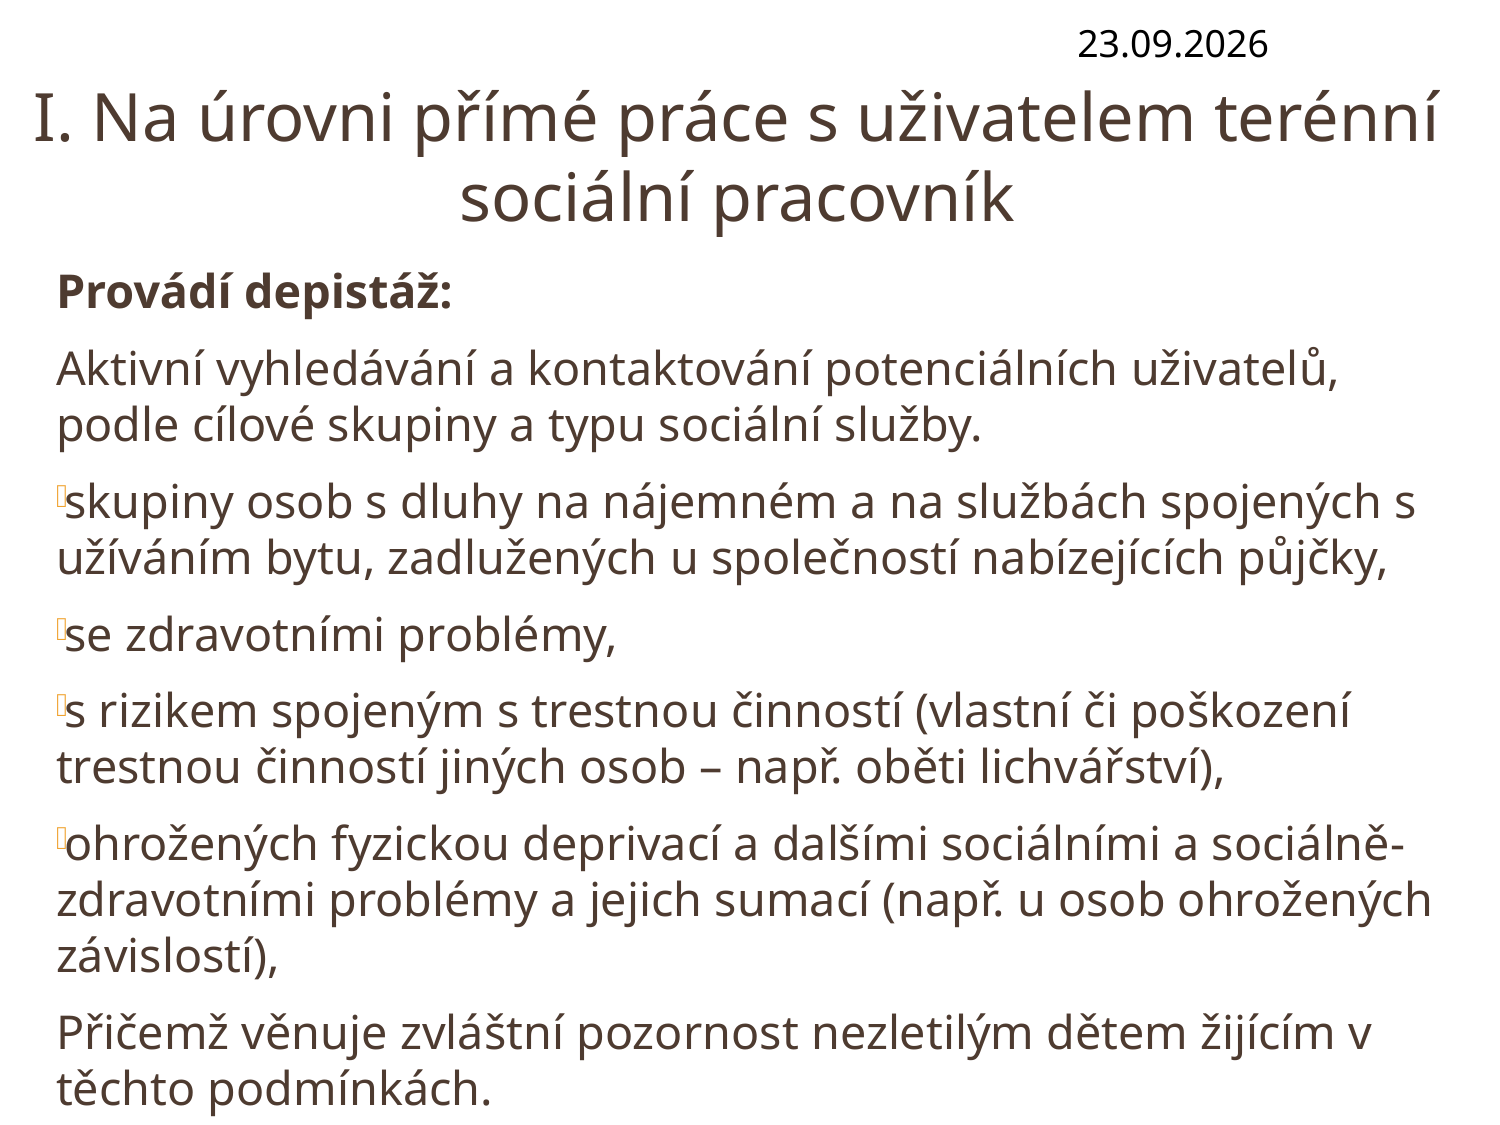

# I. Na úrovni přímé práce s uživatelem terénní sociální pracovník
Provádí depistáž:
Aktivní vyhledávání a kontaktování potenciálních uživatelů, podle cílové skupiny a typu sociální služby.
skupiny osob s dluhy na nájemném a na službách spojených s užíváním bytu, zadlužených u společností nabízejících půjčky,
se zdravotními problémy,
s rizikem spojeným s trestnou činností (vlastní či poškození trestnou činností jiných osob – např. oběti lichvářství),
ohrožených fyzickou deprivací a dalšími sociálními a sociálně- zdravotními problémy a jejich sumací (např. u osob ohrožených závislostí),
Přičemž věnuje zvláštní pozornost nezletilým dětem žijícím v těchto podmínkách.